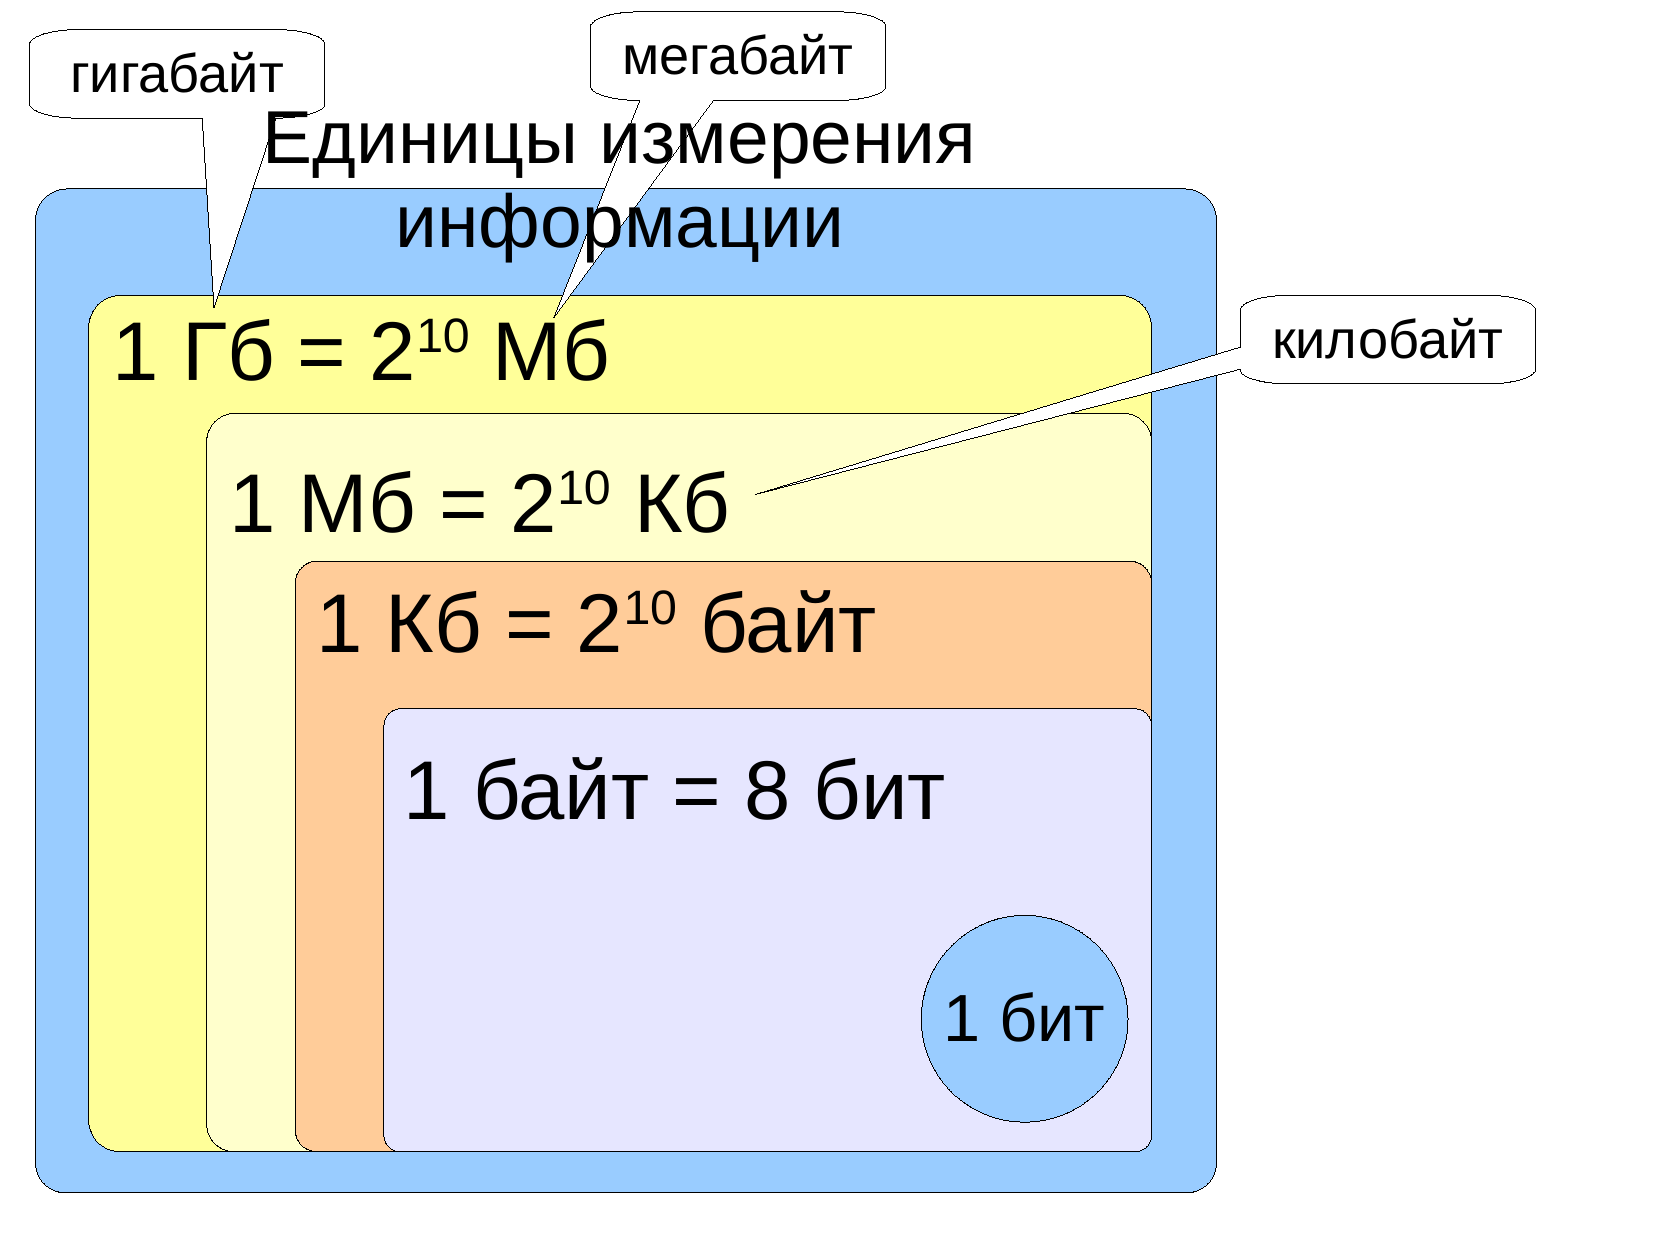

мегабайт
гигабайт
Единицы измерения информации
1 Гб = 210 Мб
килобайт
1 Мб = 210 Кб
1 Кб = 210 байт
1 байт = 8 бит
1 бит